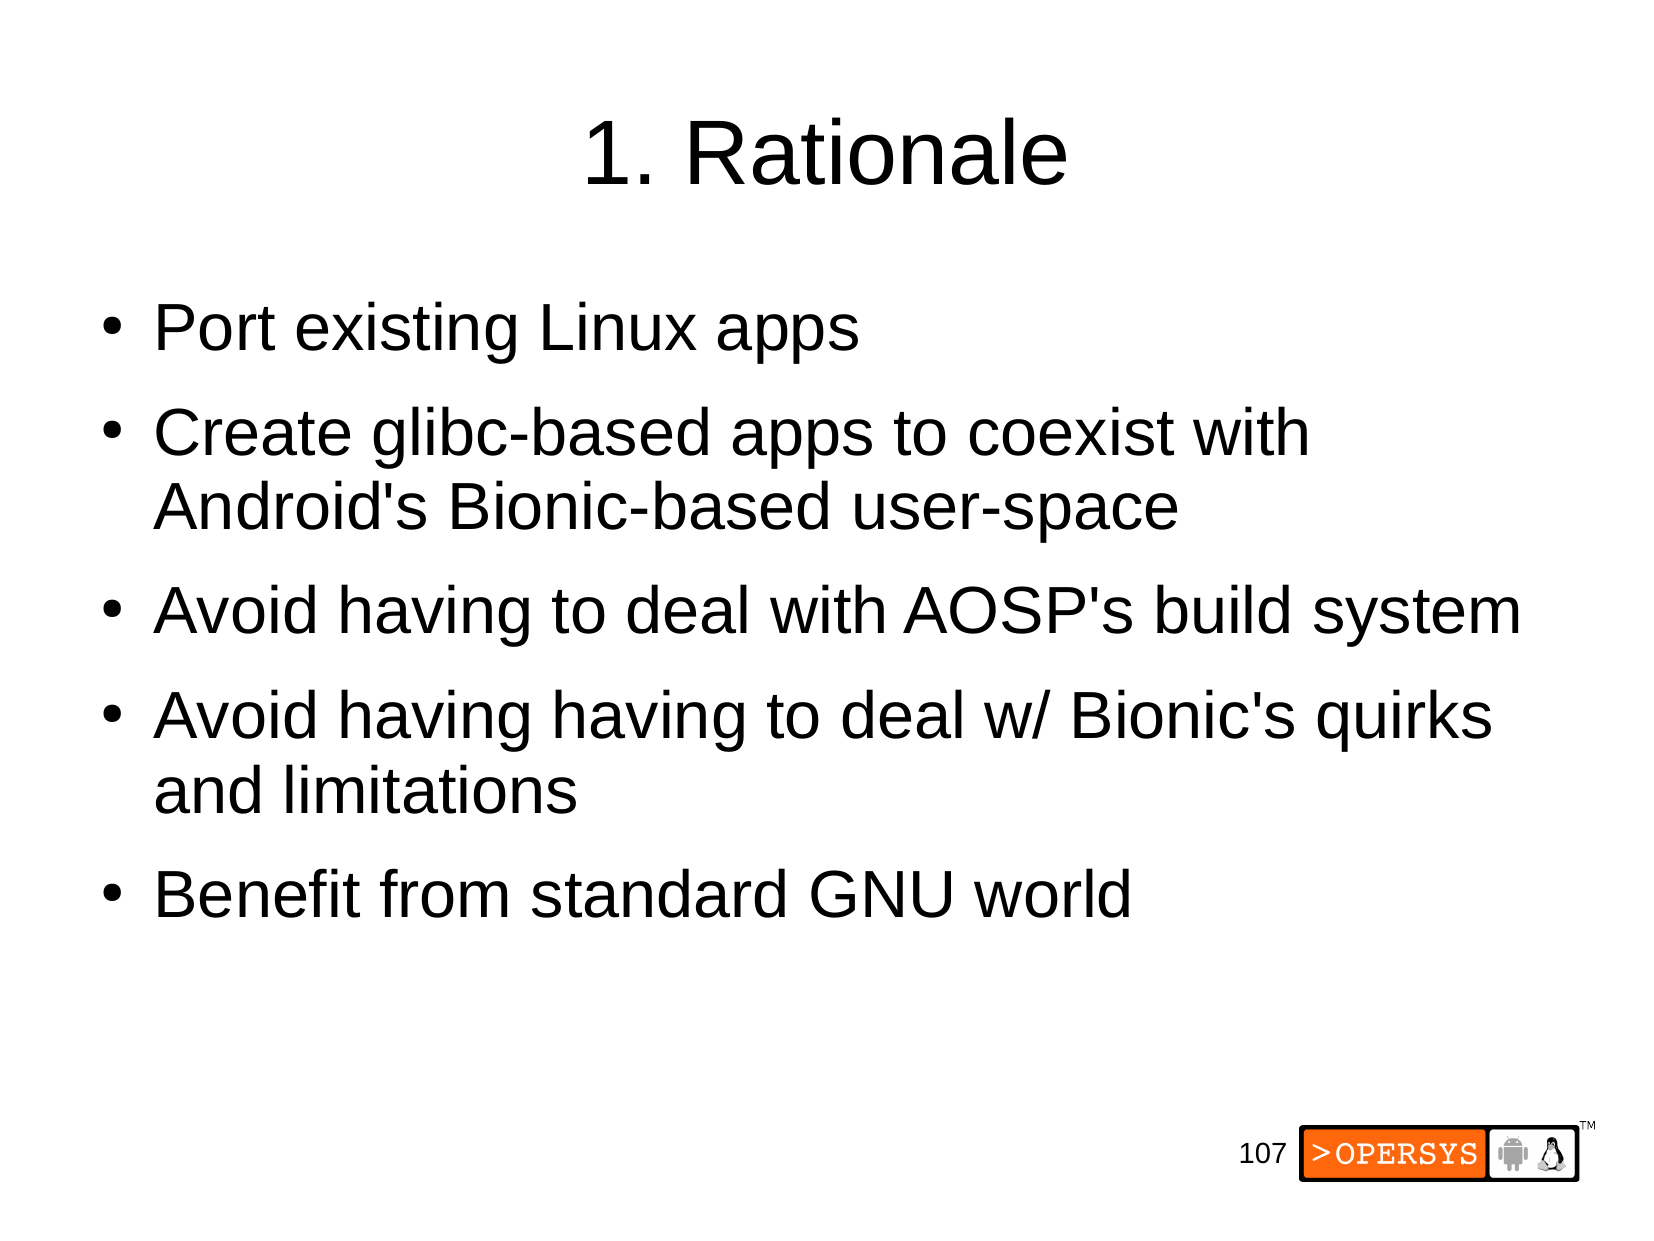

# 1. Rationale
Port existing Linux apps
Create glibc-based apps to coexist with Android's Bionic-based user-space
Avoid having to deal with AOSP's build system
Avoid having having to deal w/ Bionic's quirks and limitations
Benefit from standard GNU world